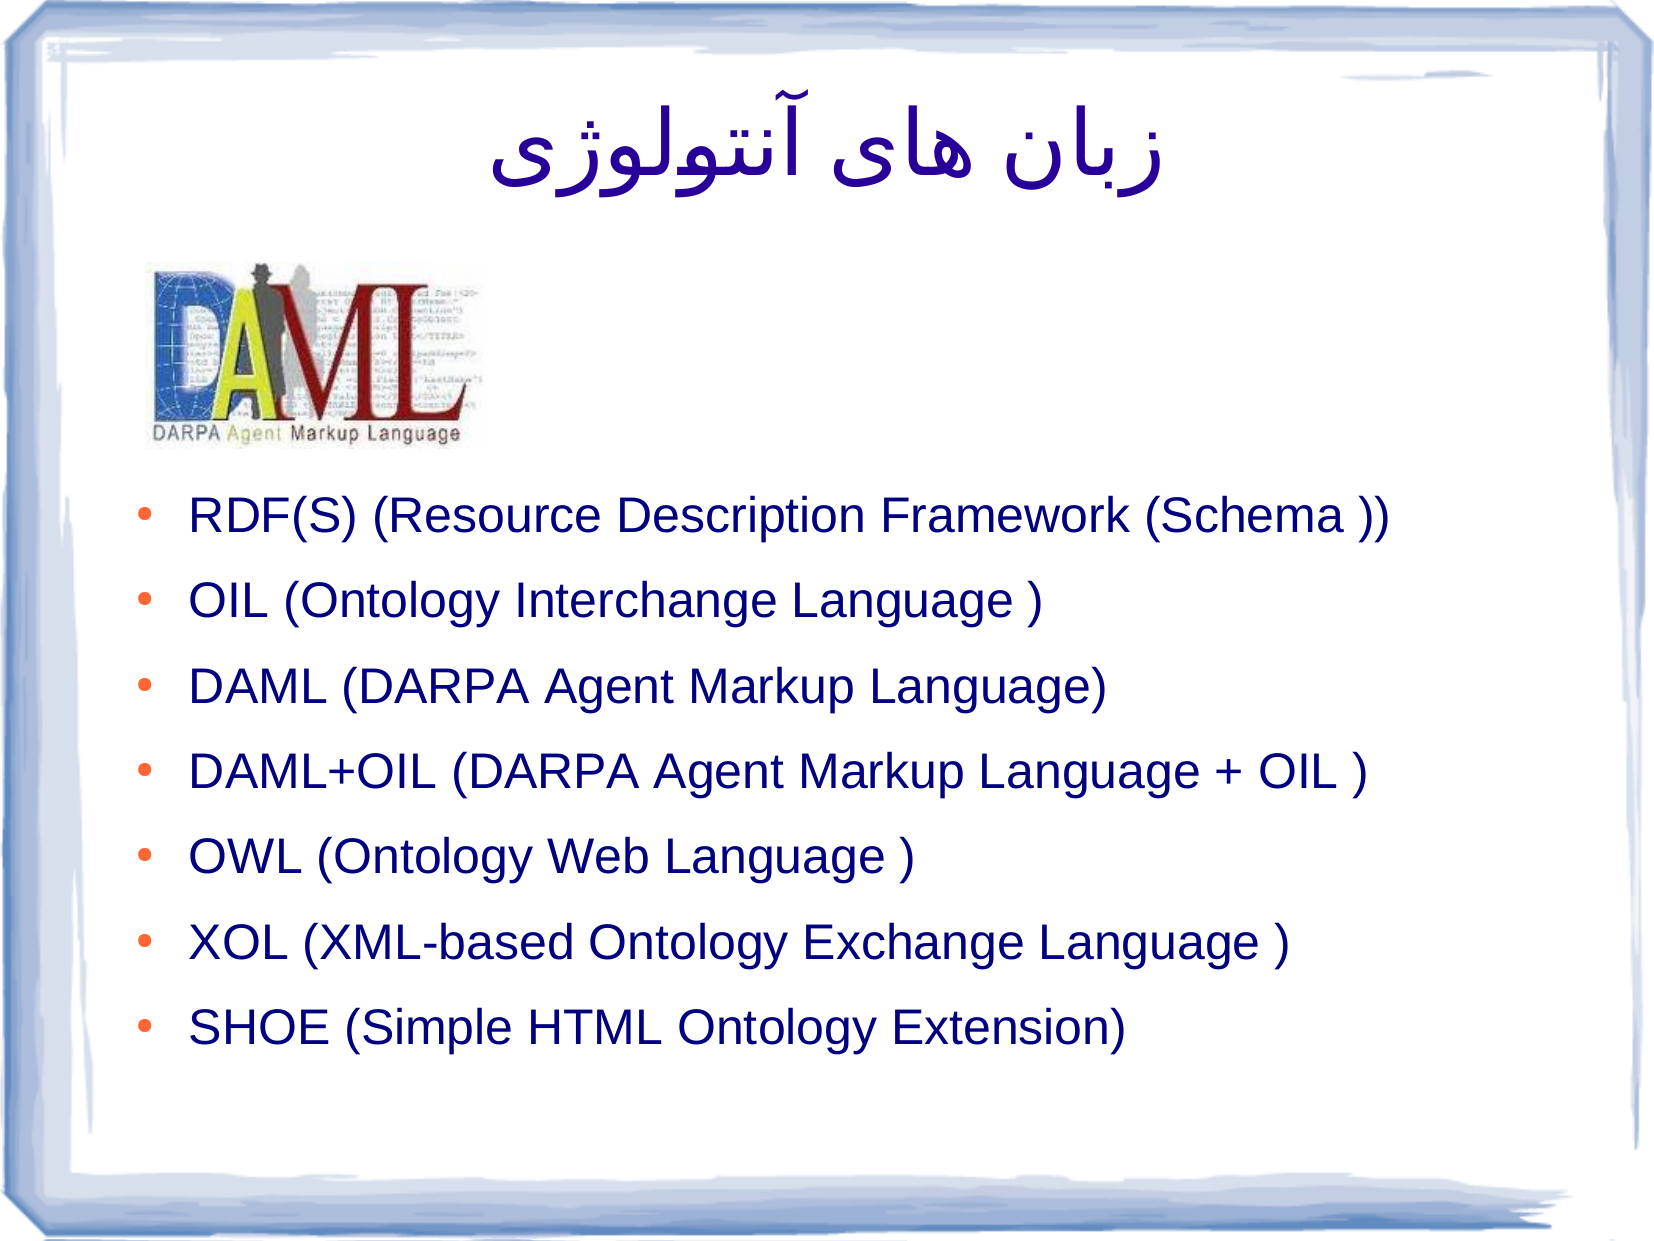

# زبان های آنتولوژی
RDF(S) (Resource Description Framework (Schema‬‬ ))
OIL (Ontology Interchange Language‬‬ )‬
DAML (DARPA Agent Markup Language)
DAML+OIL (DARPA Agent Markup Language + OIL‬‬ )‬
OWL (Ontology Web Language‬‬ )
XOL (XML-based Ontology Exchange Language‬‬ )‬
SHOE (Simple HTML Ontology Extension‬)‬